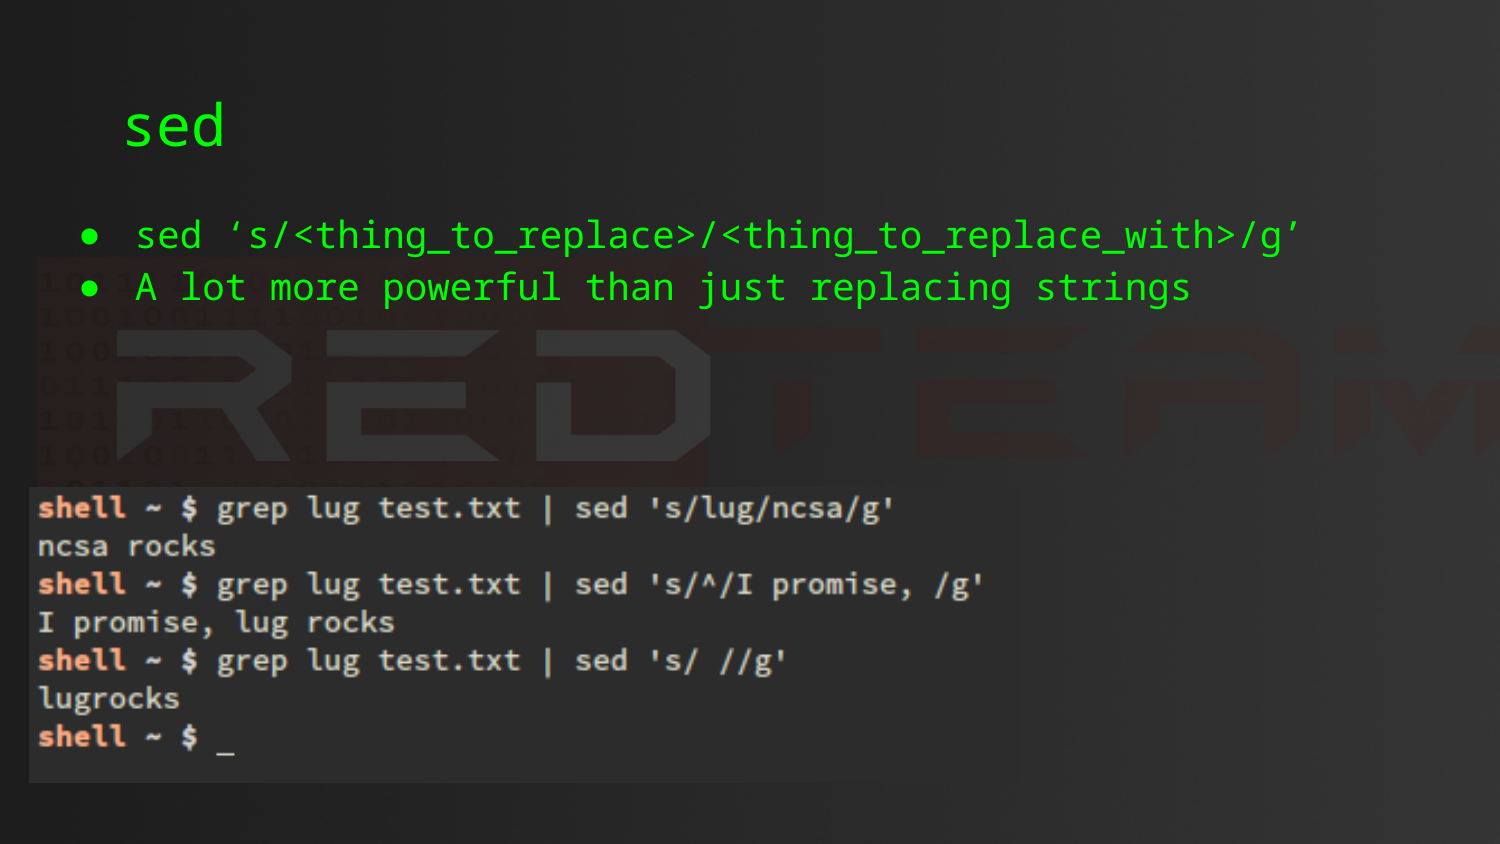

# sed
sed ‘s/<thing_to_replace>/<thing_to_replace_with>/g’
A lot more powerful than just replacing strings